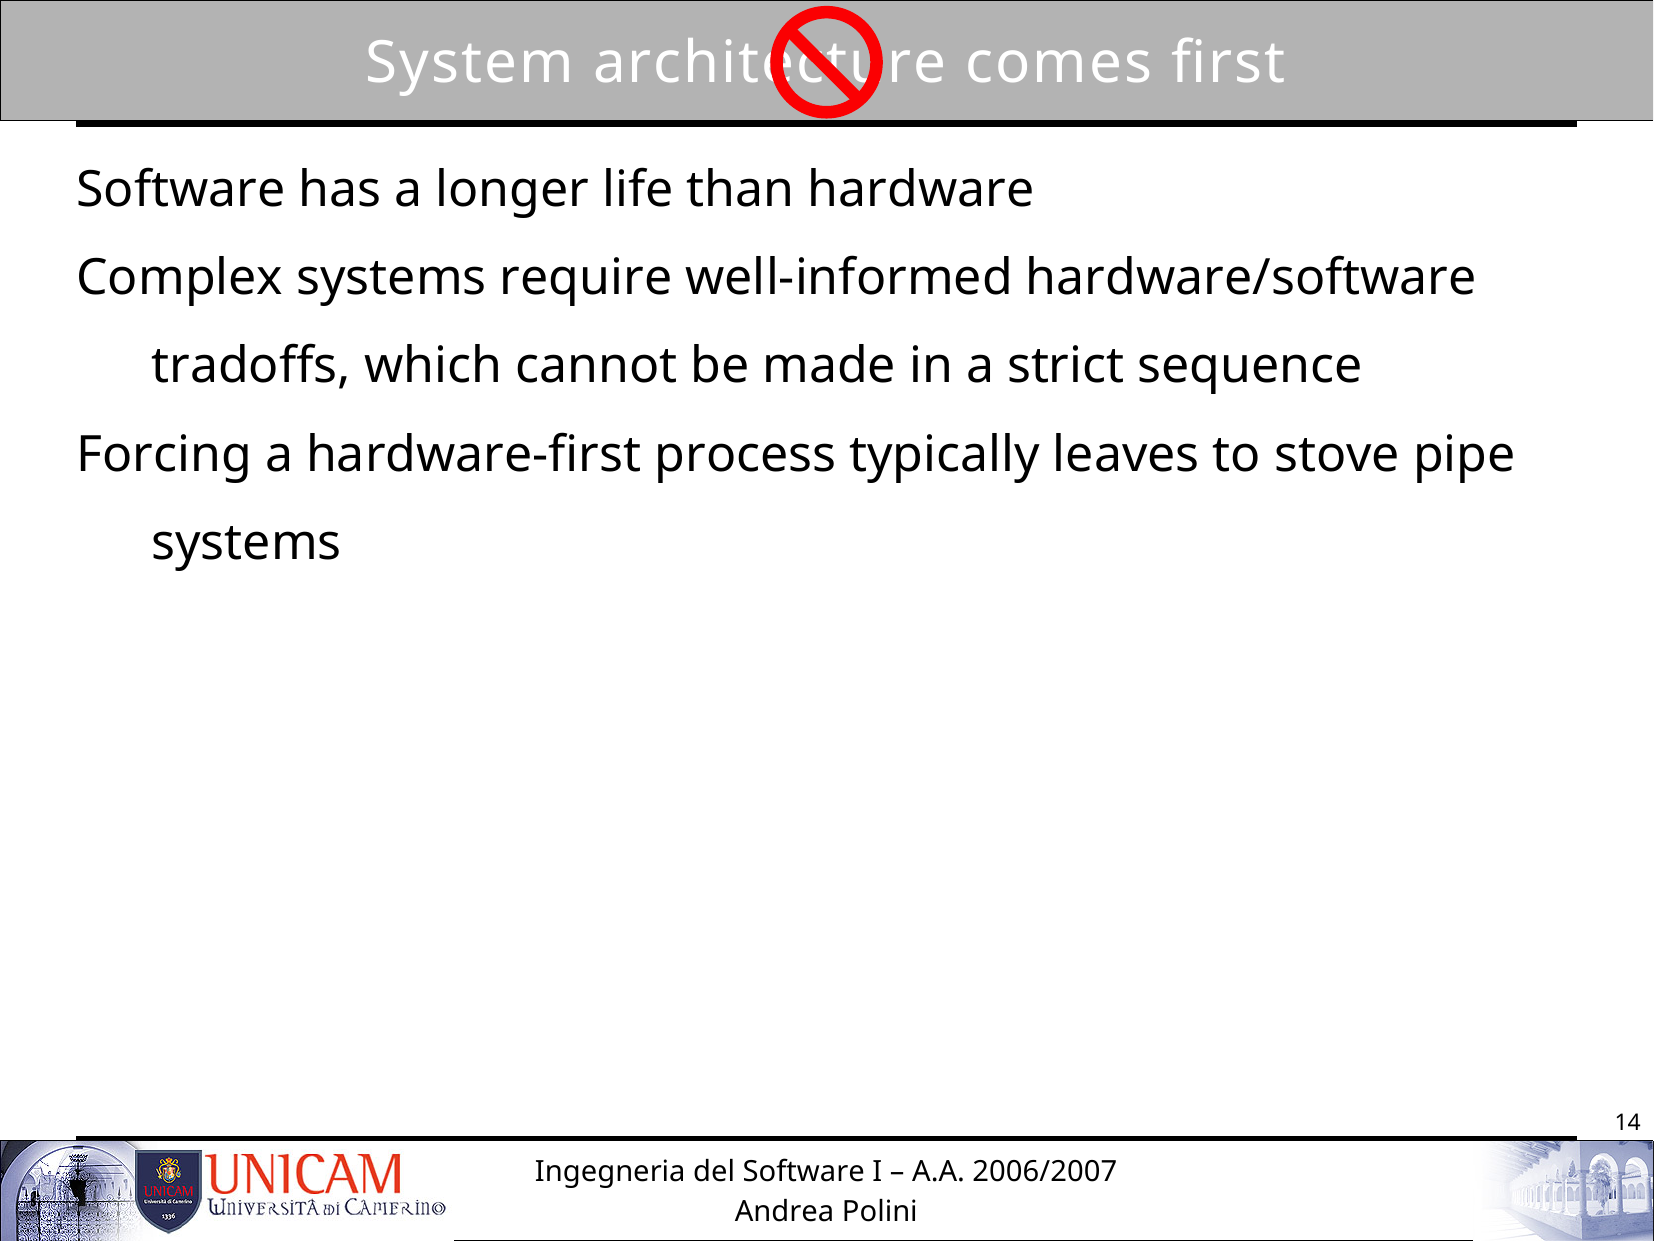

# System architecture comes first
Software has a longer life than hardware
Complex systems require well-informed hardware/software tradoffs, which cannot be made in a strict sequence
Forcing a hardware-first process typically leaves to stove pipe systems
14